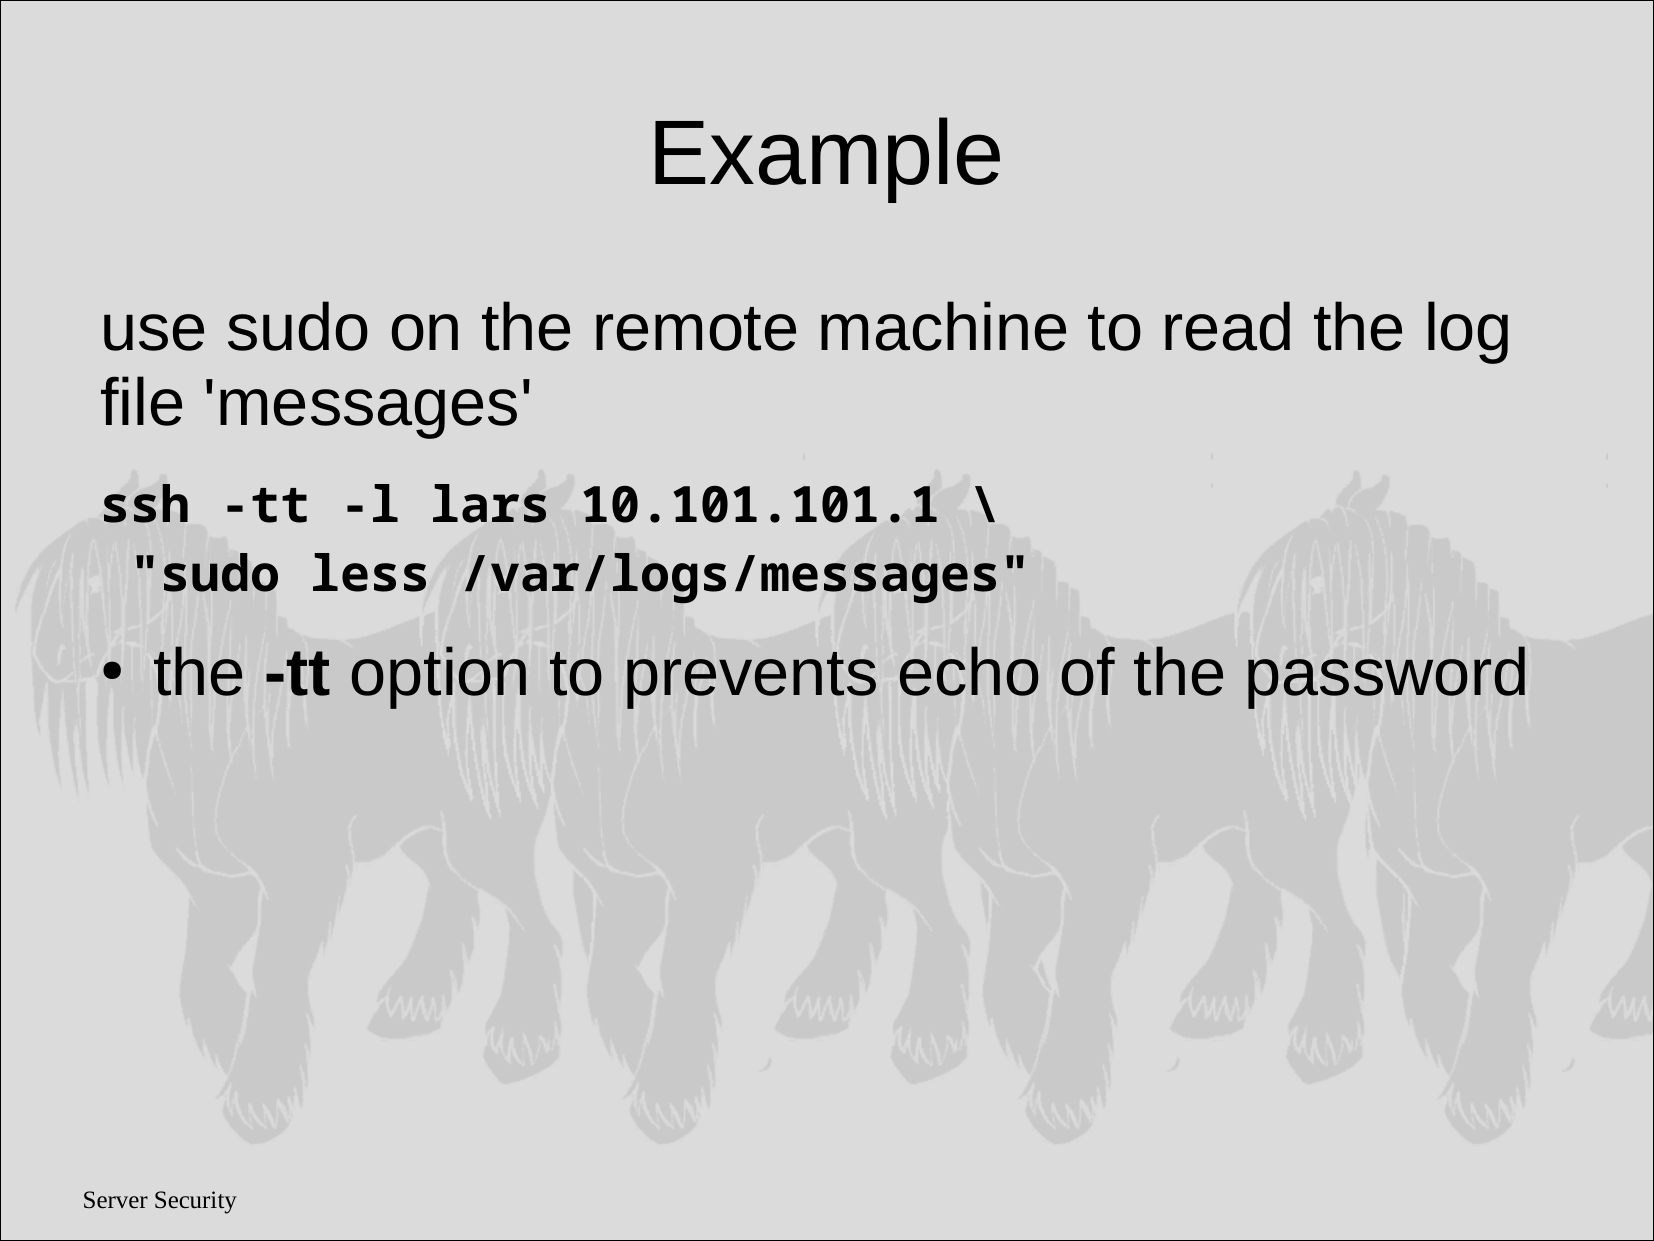

# Example
use sudo on the remote machine to read the log file 'messages'
ssh -tt -l lars 10.101.101.1 \
 "sudo less /var/logs/messages"
the -tt option to prevents echo of the password